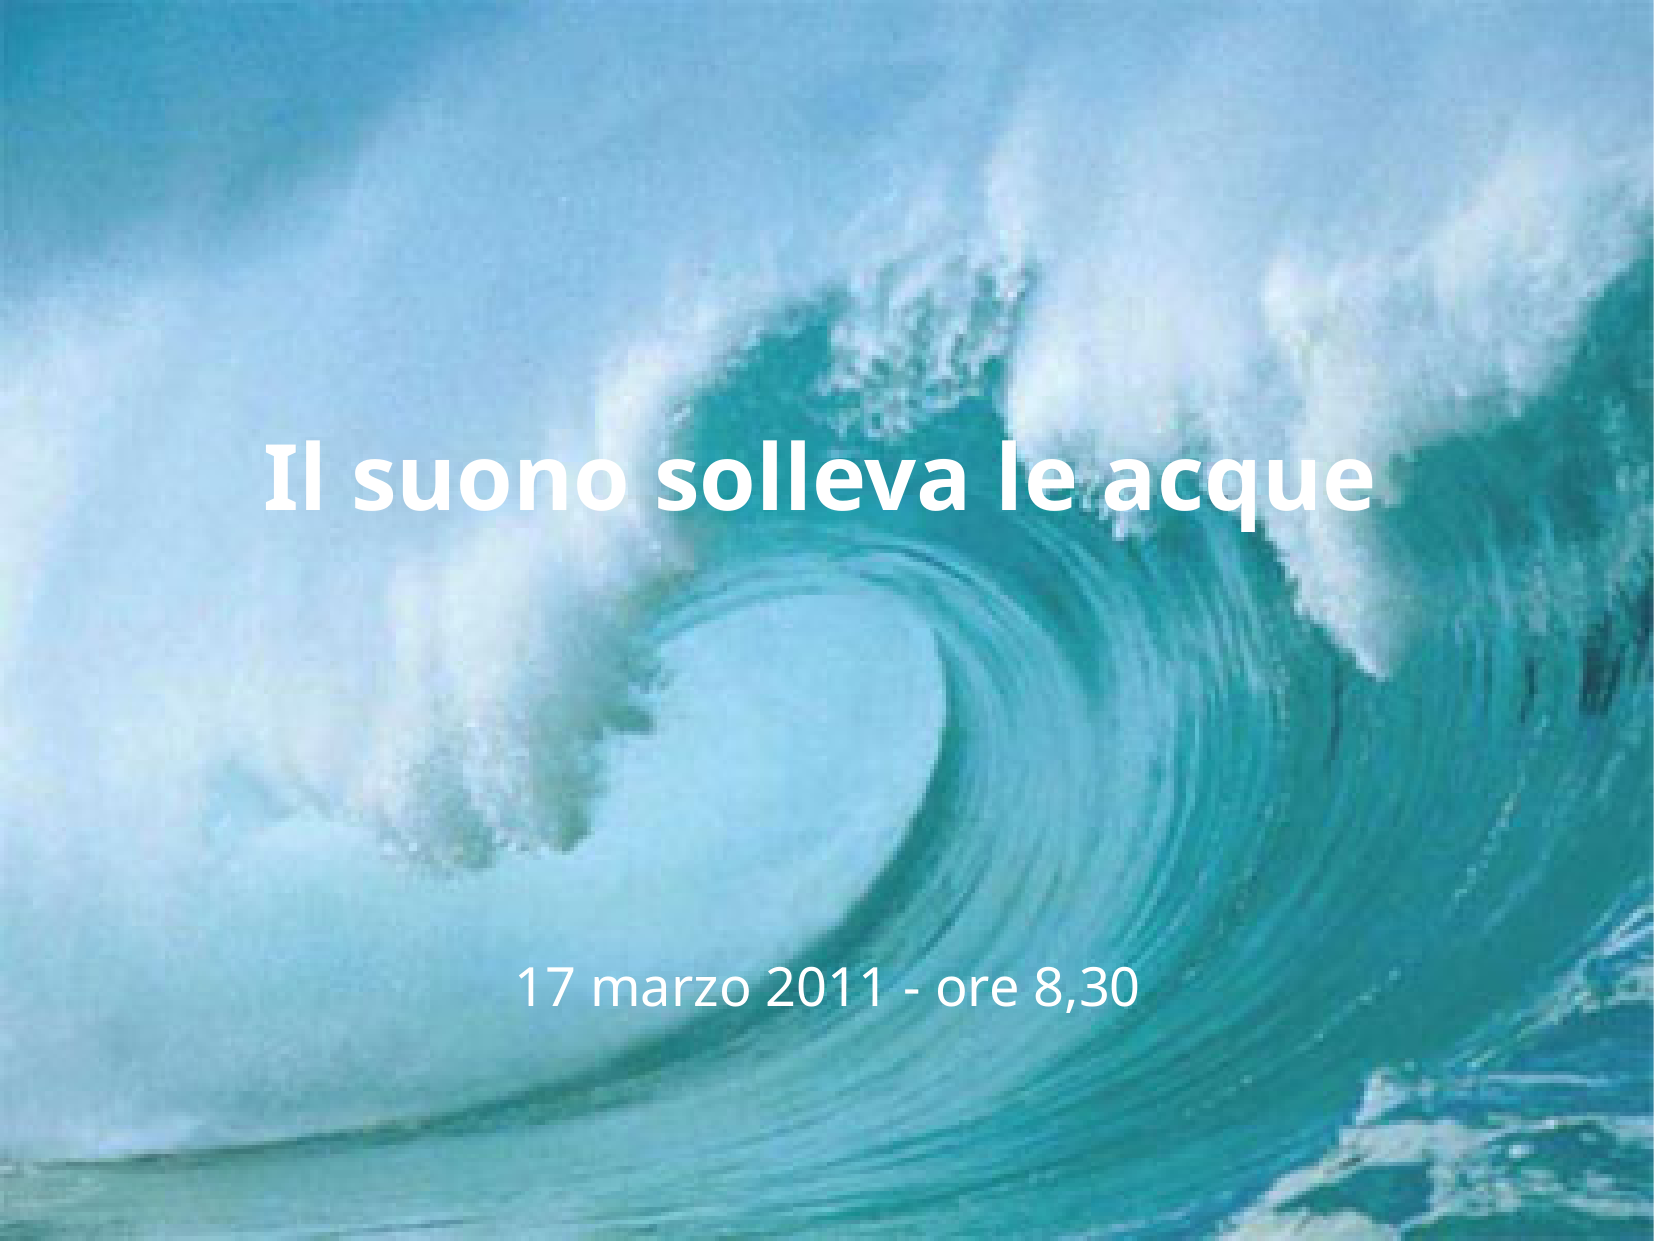

# Il suono solleva le acque 17 marzo 2011 - ore 8,30